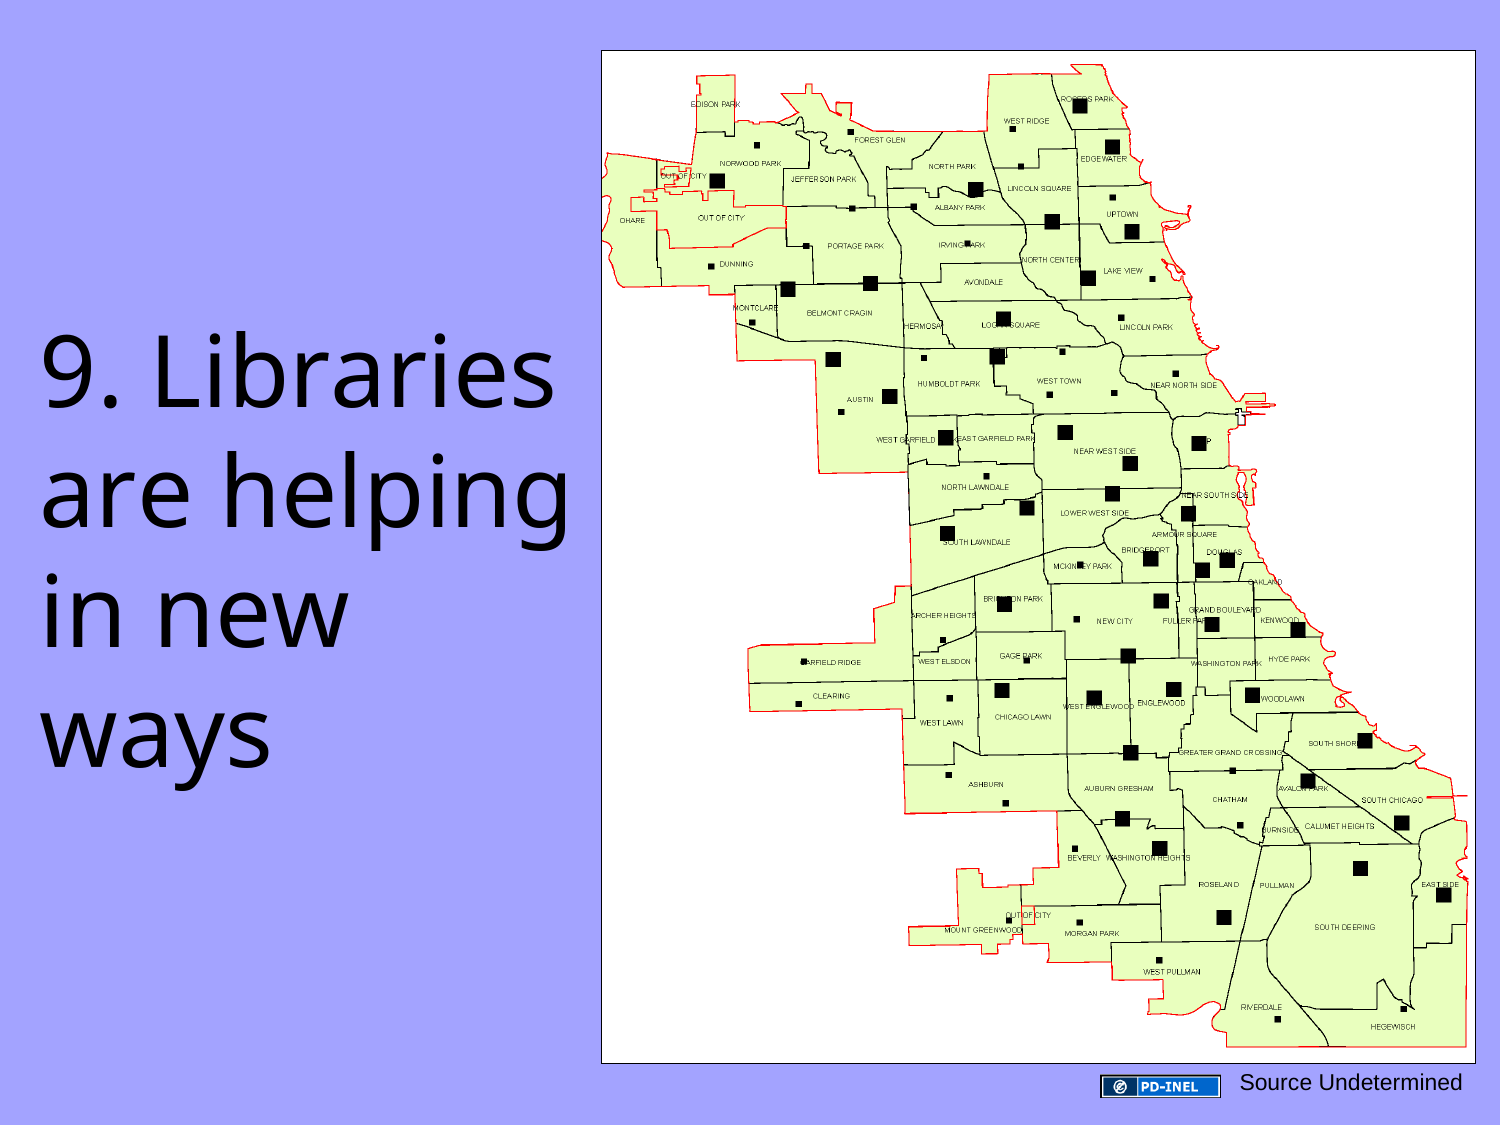

# 9. Libraries are helping in new ways
Source Undetermined